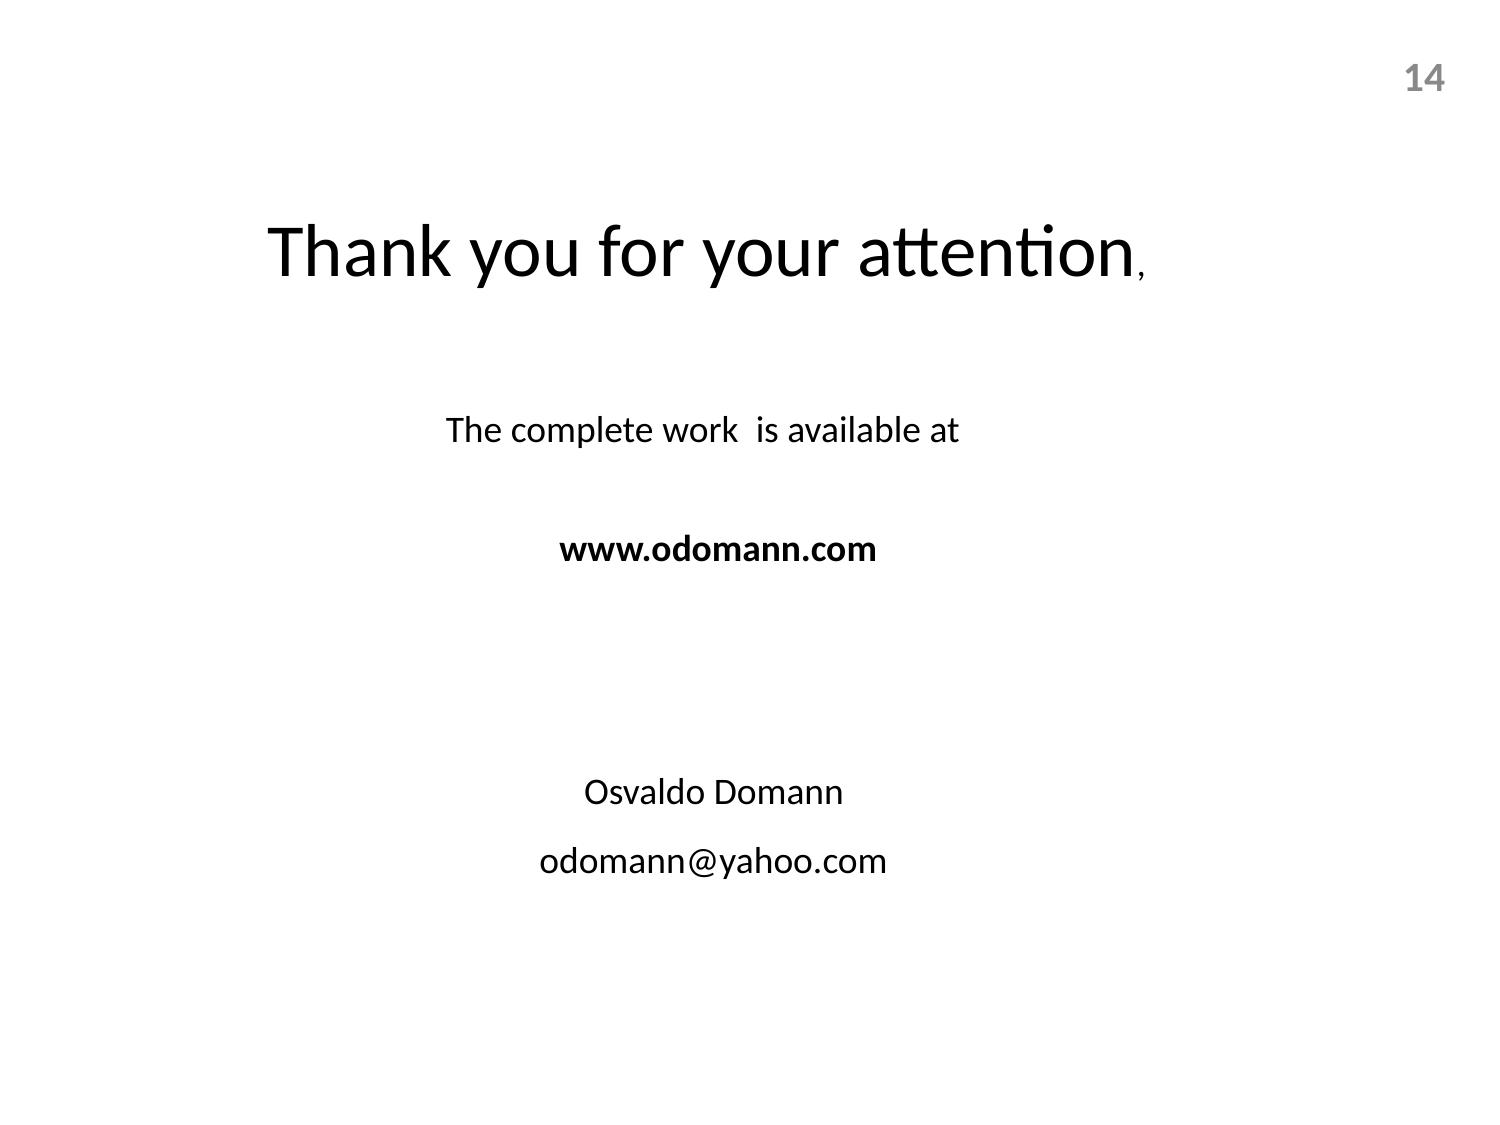

Thank you for your attention,
The complete work is available at
www.odomann.com
Osvaldo Domann
odomann@yahoo.com